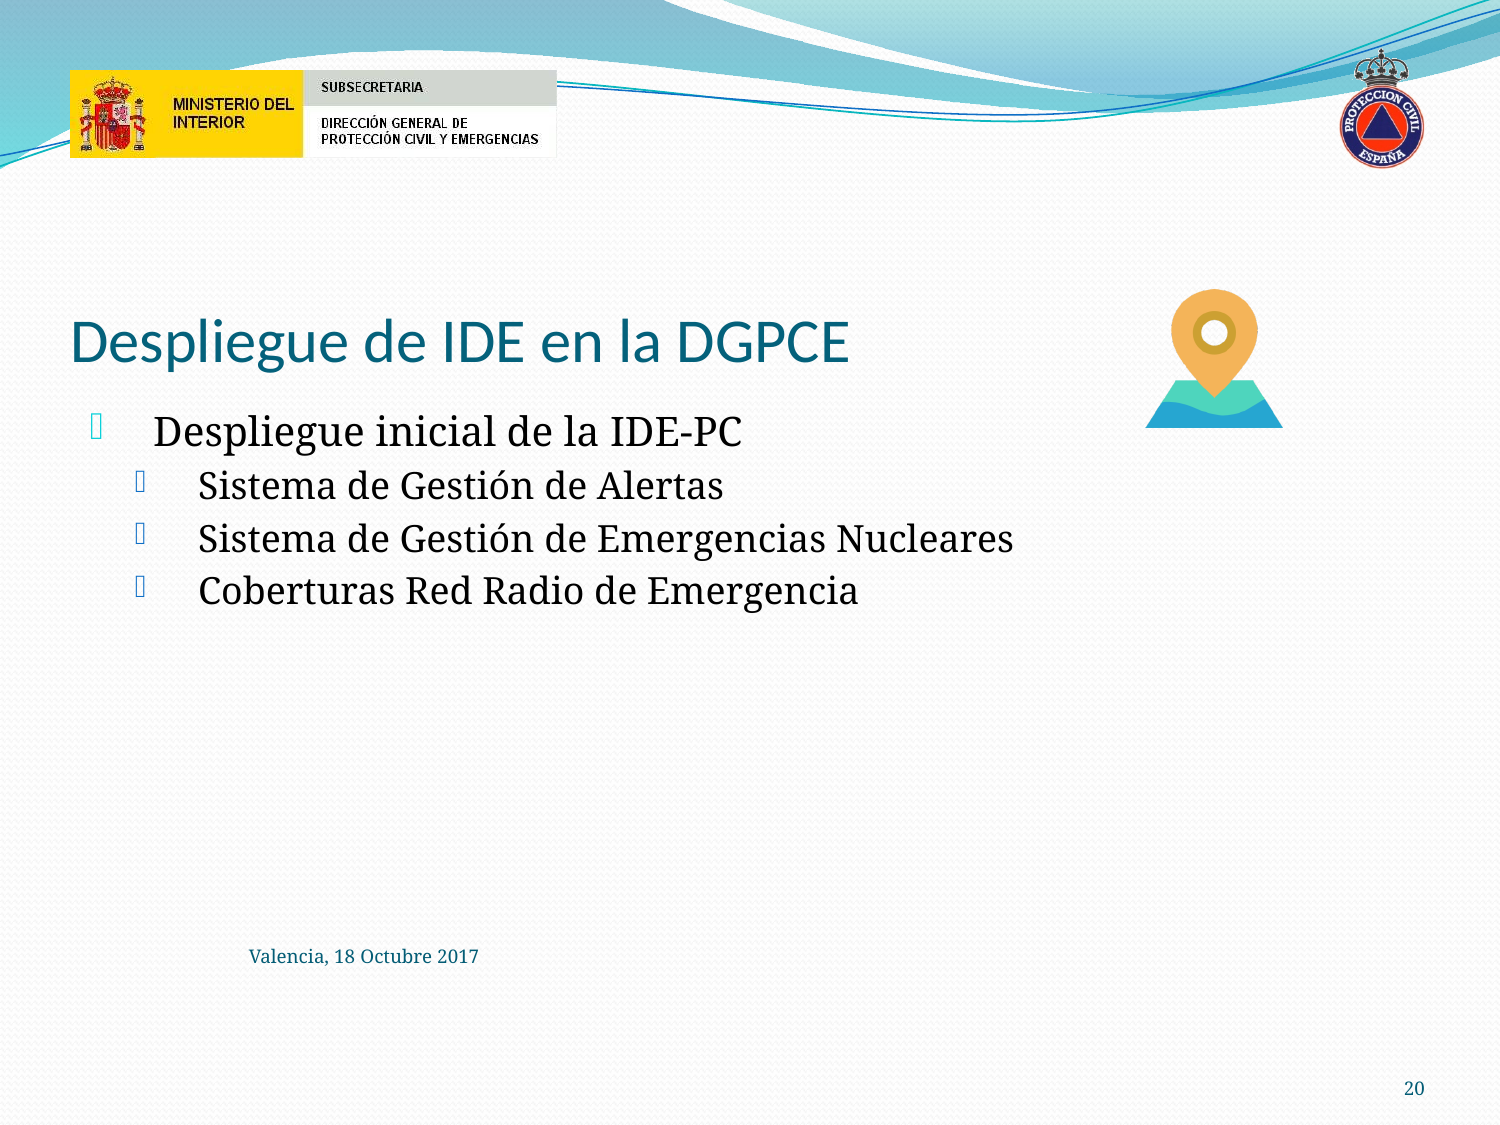

# Despliegue de IDE en la DGPCE
Despliegue inicial de la IDE-PC
Sistema de Gestión de Alertas
Sistema de Gestión de Emergencias Nucleares
Coberturas Red Radio de Emergencia
Valencia, 18 Octubre 2017